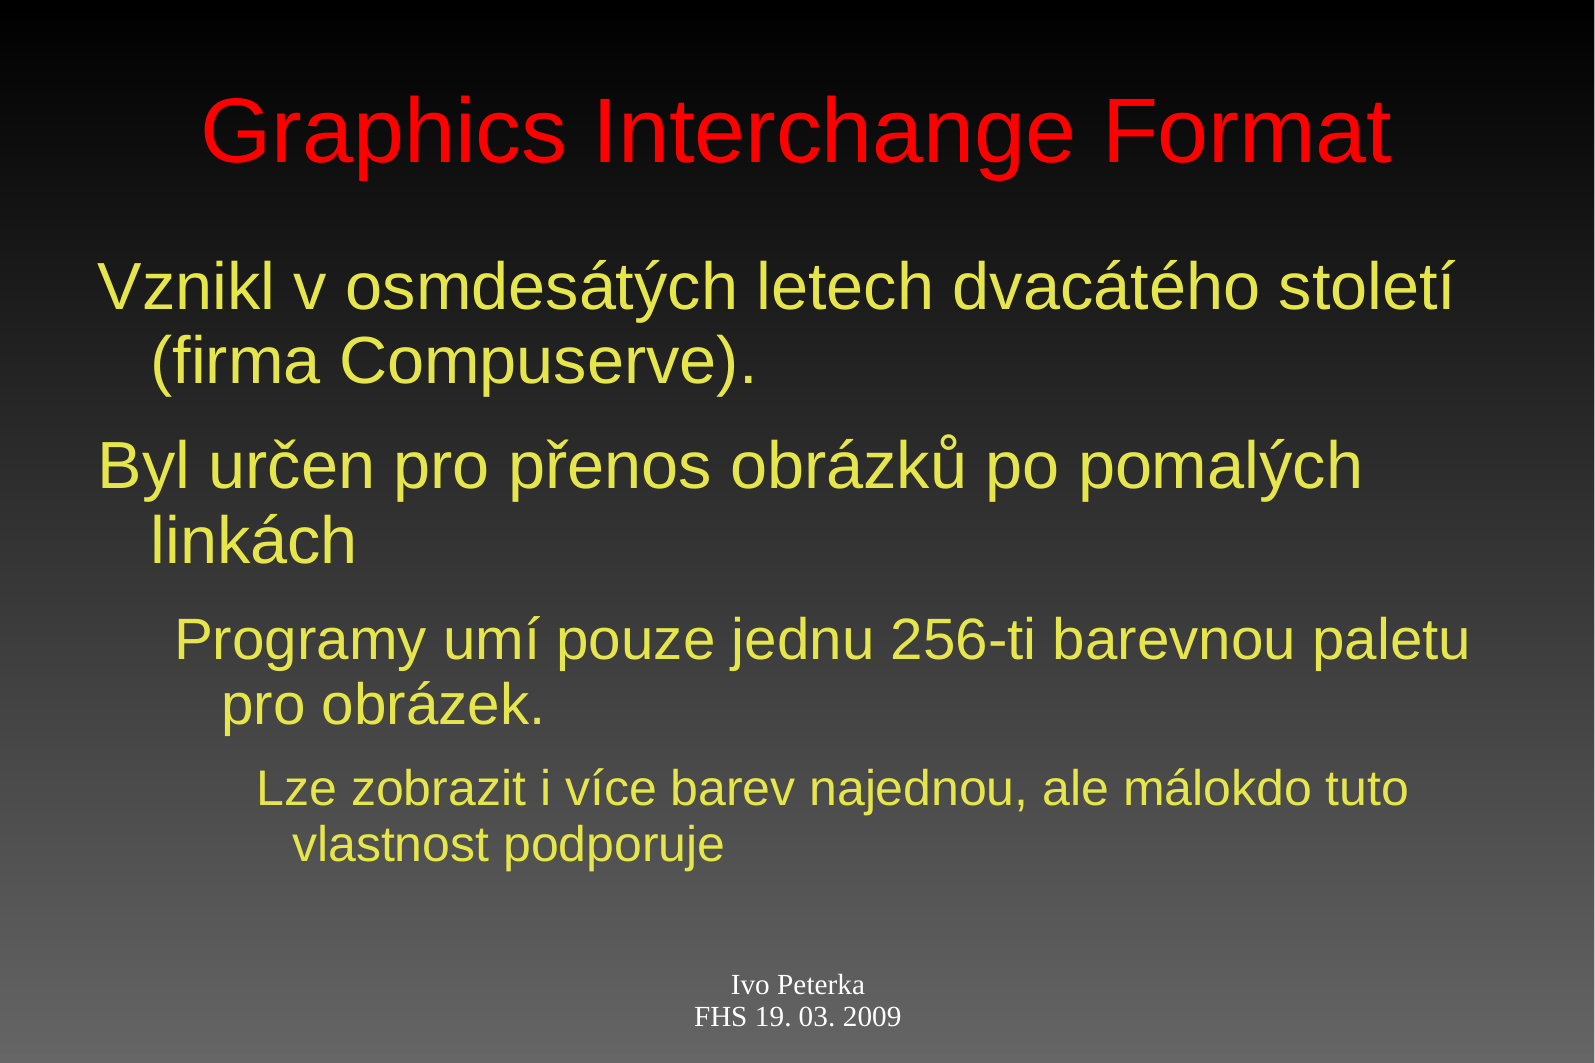

# Graphics Interchange Format
Vznikl v osmdesátých letech dvacátého století (firma Compuserve).
Byl určen pro přenos obrázků po pomalých linkách
Programy umí pouze jednu 256-ti barevnou paletu pro obrázek.
Lze zobrazit i více barev najednou, ale málokdo tuto vlastnost podporuje